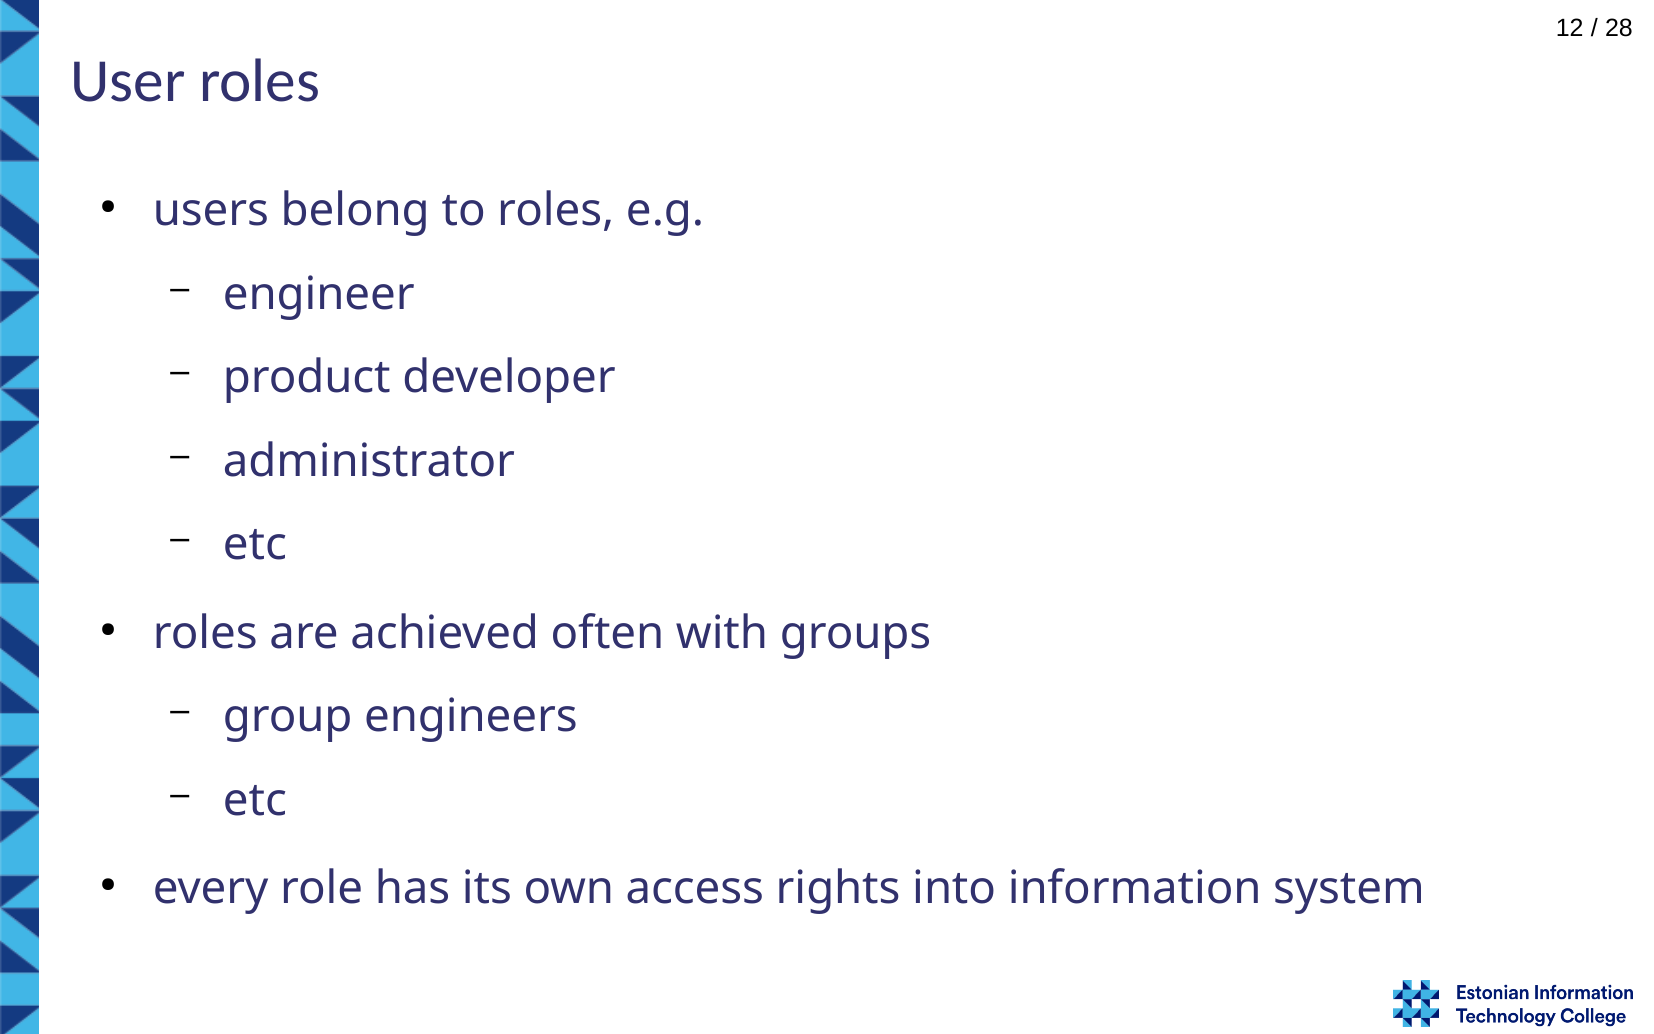

# User roles
users belong to roles, e.g.
engineer
product developer
administrator
etc
roles are achieved often with groups
group engineers
etc
every role has its own access rights into information system